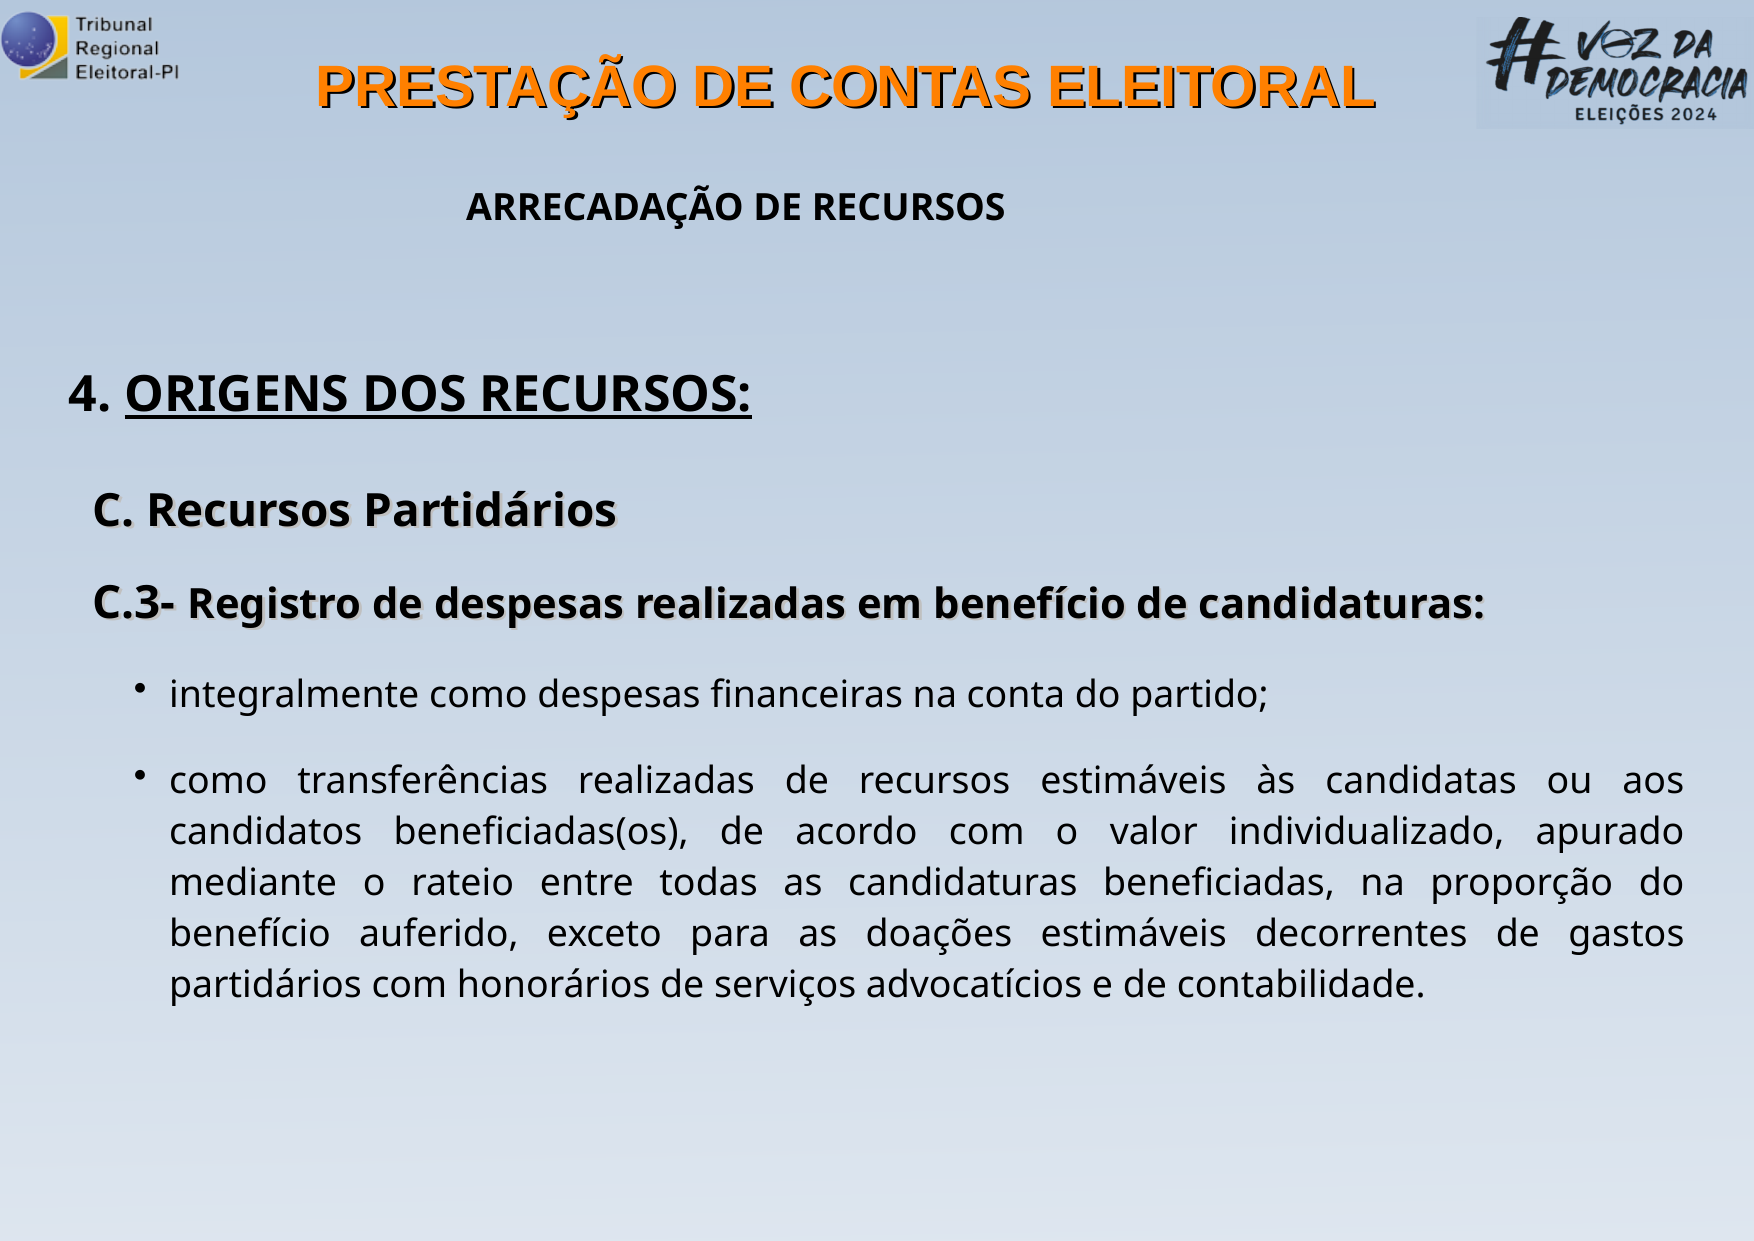

# PRESTAÇÃO DE CONTAS ELEITORAL
ARRECADAÇÃO DE RECURSOS
ORIGENS DOS RECURSOS:
C. Recursos Partidários
C.3- Registro de despesas realizadas em benefício de candidaturas:
integralmente como despesas financeiras na conta do partido;
como transferências realizadas de recursos estimáveis às candidatas ou aos candidatos beneficiadas(os), de acordo com o valor individualizado, apurado mediante o rateio entre todas as candidaturas beneficiadas, na proporção do benefício auferido, exceto para as doações estimáveis decorrentes de gastos partidários com honorários de serviços advocatícios e de contabilidade.